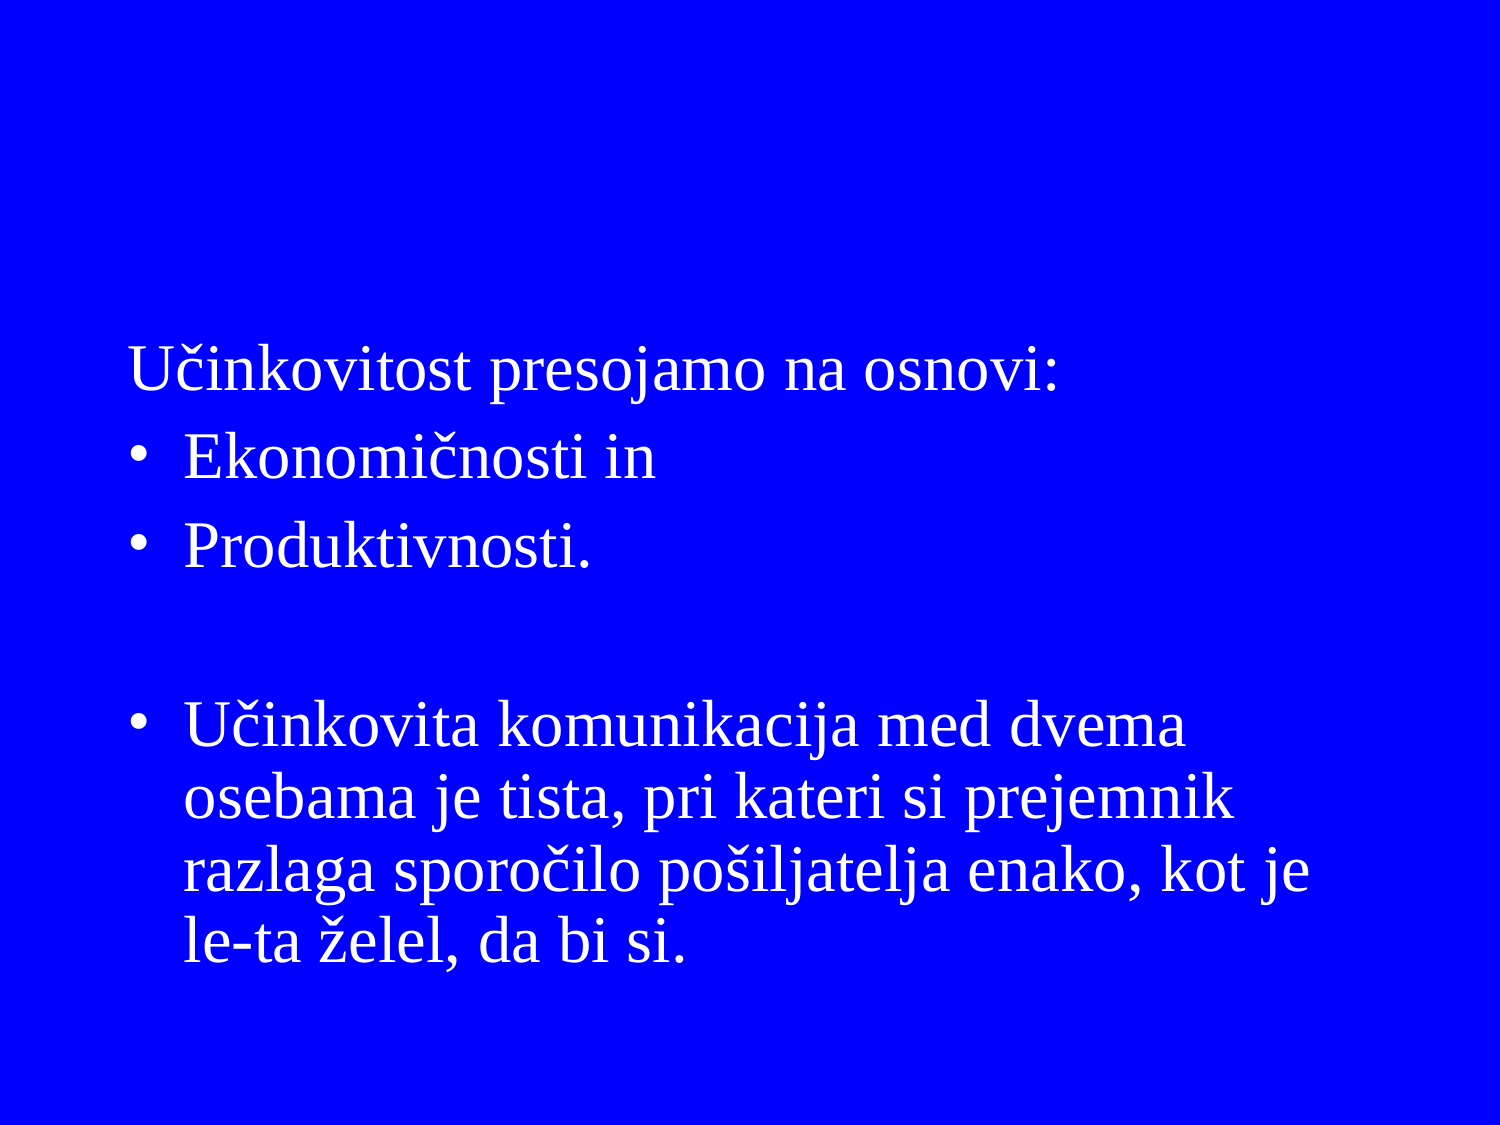

#
Učinkovitost presojamo na osnovi:
Ekonomičnosti in
Produktivnosti.
Učinkovita komunikacija med dvema osebama je tista, pri kateri si prejemnik razlaga sporočilo pošiljatelja enako, kot je le-ta želel, da bi si.